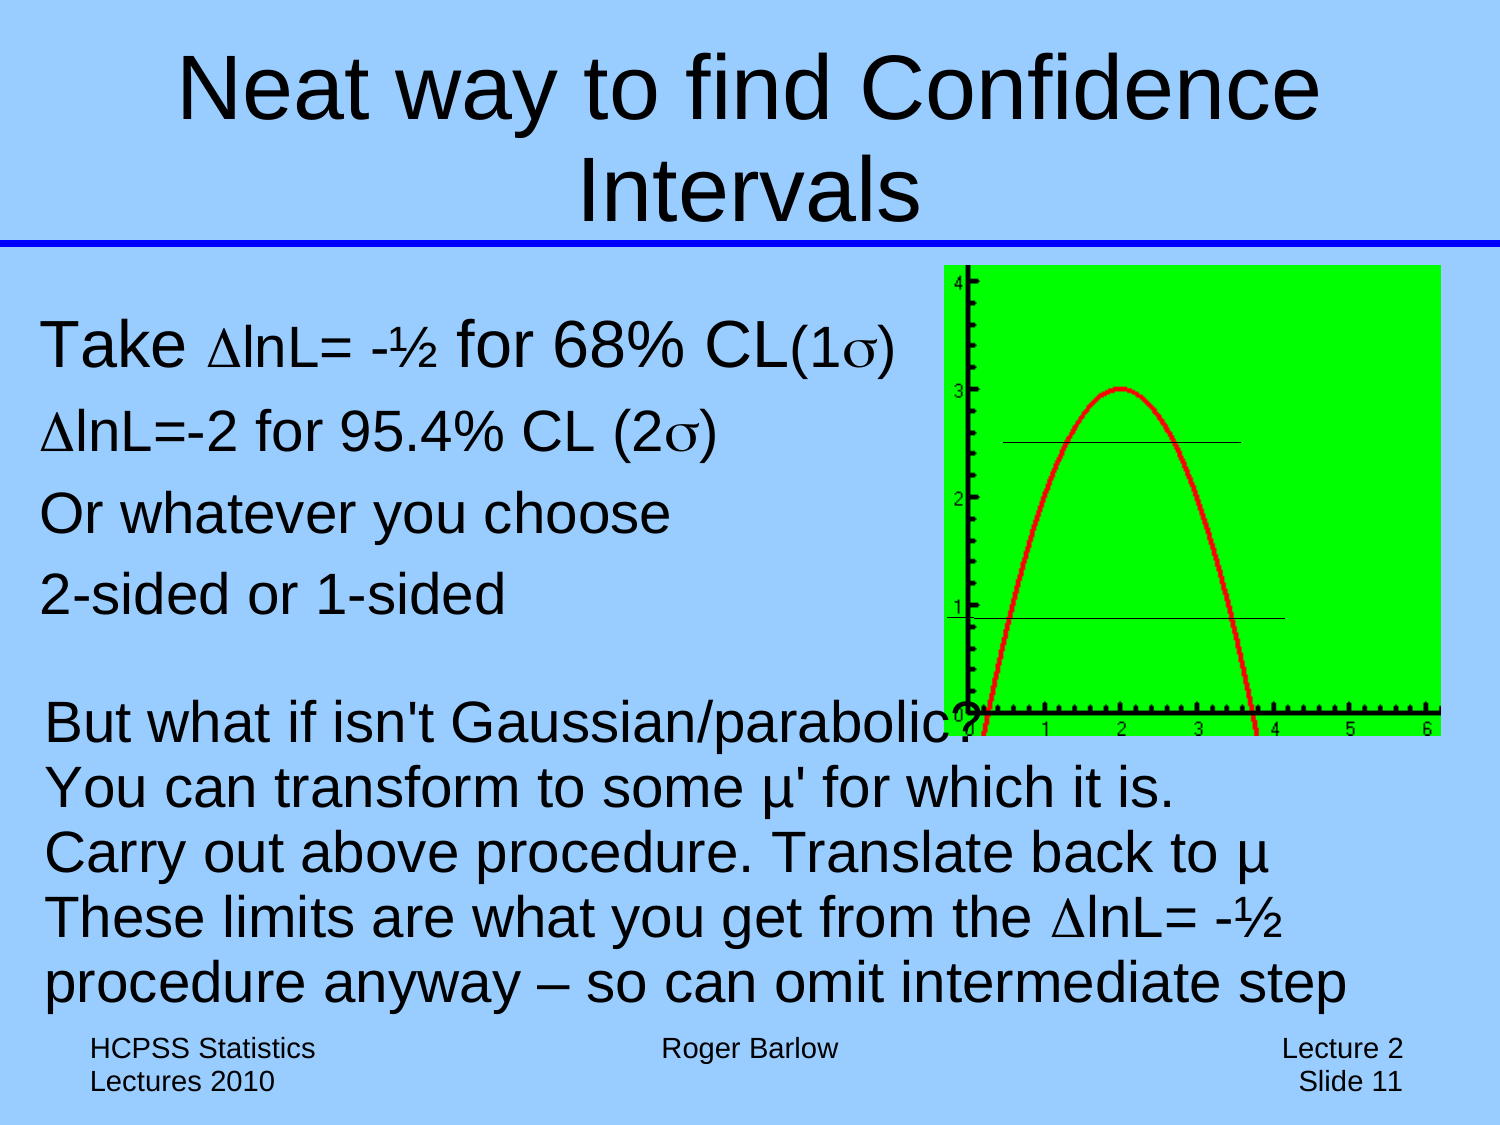

# Neat way to find Confidence Intervals
Take lnL= -½ for 68% CL(1)
lnL=-2 for 95.4% CL (2)
Or whatever you choose
2-sided or 1-sided
But what if isn't Gaussian/parabolic?
You can transform to some µ' for which it is.
Carry out above procedure. Translate back to µ
These limits are what you get from the lnL= -½ procedure anyway – so can omit intermediate step
11